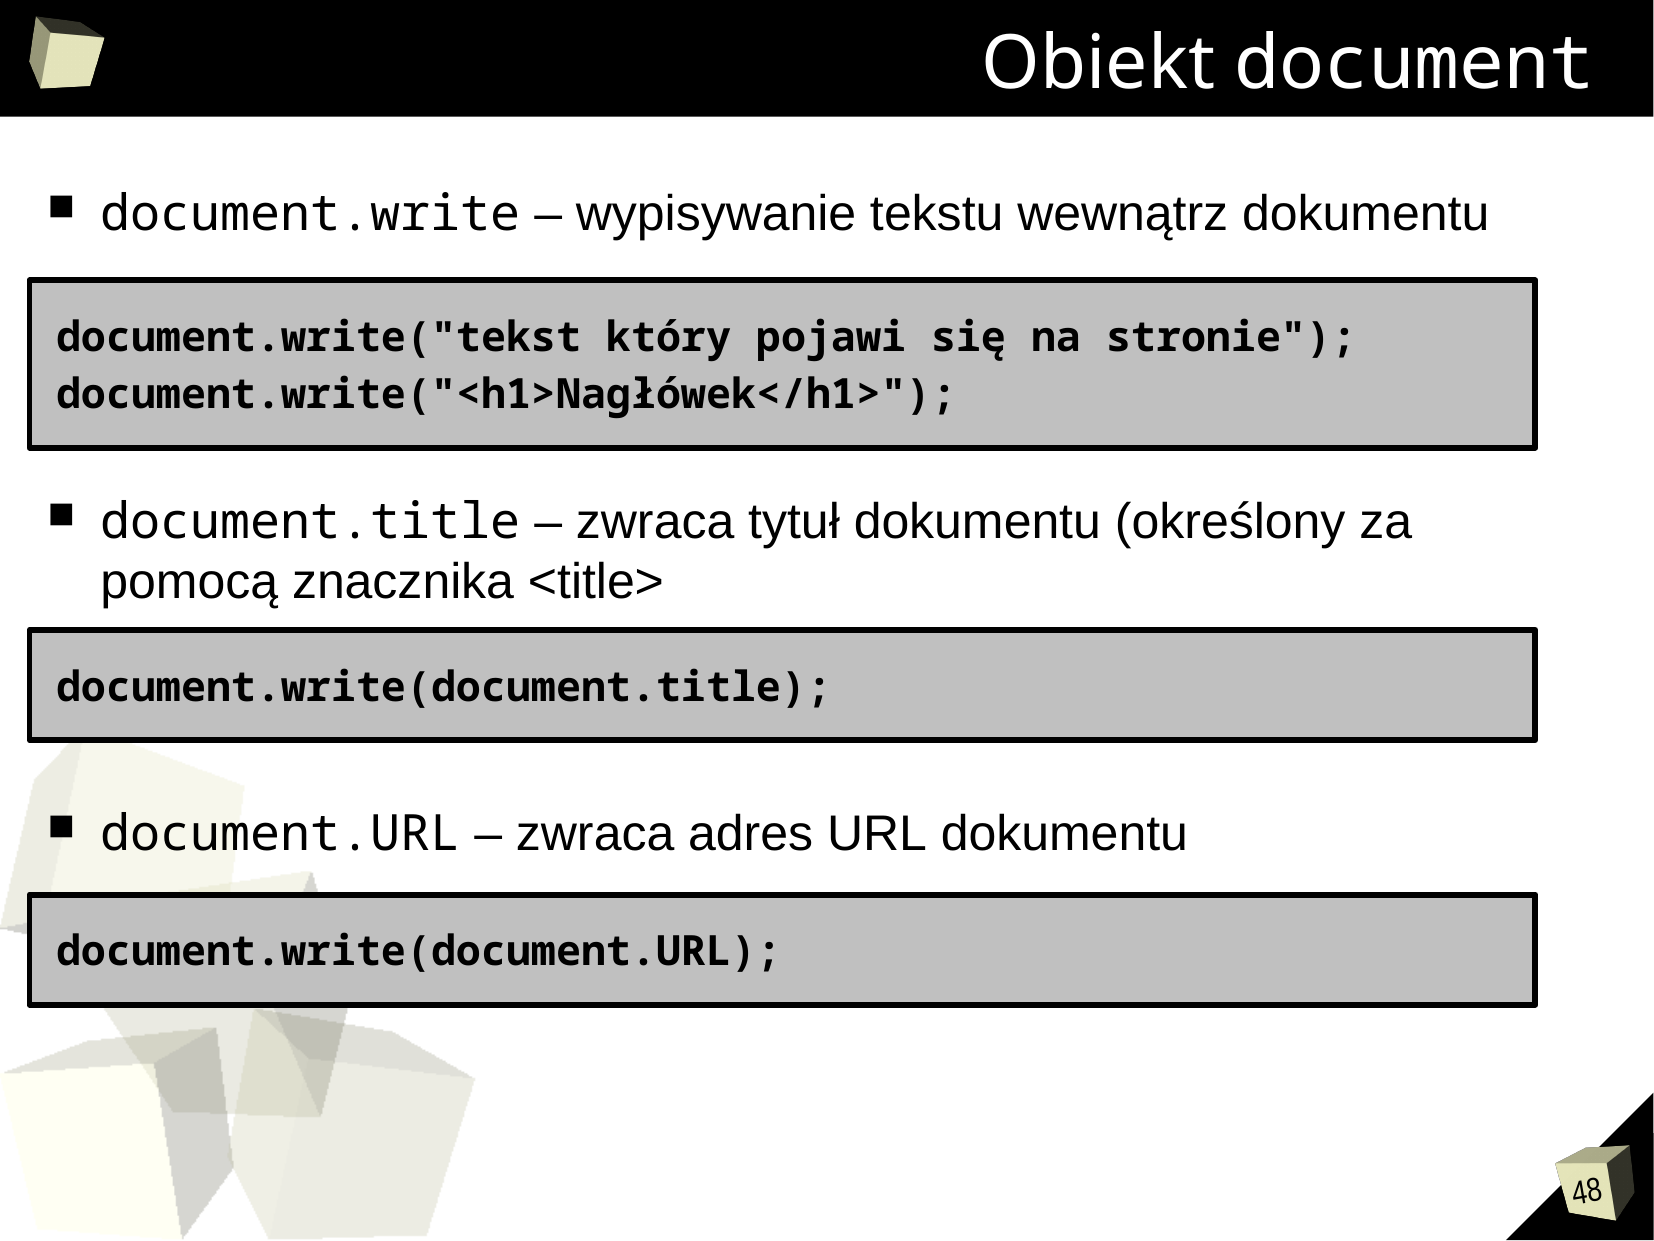

# Obiekt document
document.write – wypisywanie tekstu wewnątrz dokumentu
document.write("tekst który pojawi się na stronie");
document.write("<h1>Nagłówek</h1>");
document.title – zwraca tytuł dokumentu (określony za pomocą znacznika <title>
document.write(document.title);
document.URL – zwraca adres URL dokumentu
document.write(document.URL);